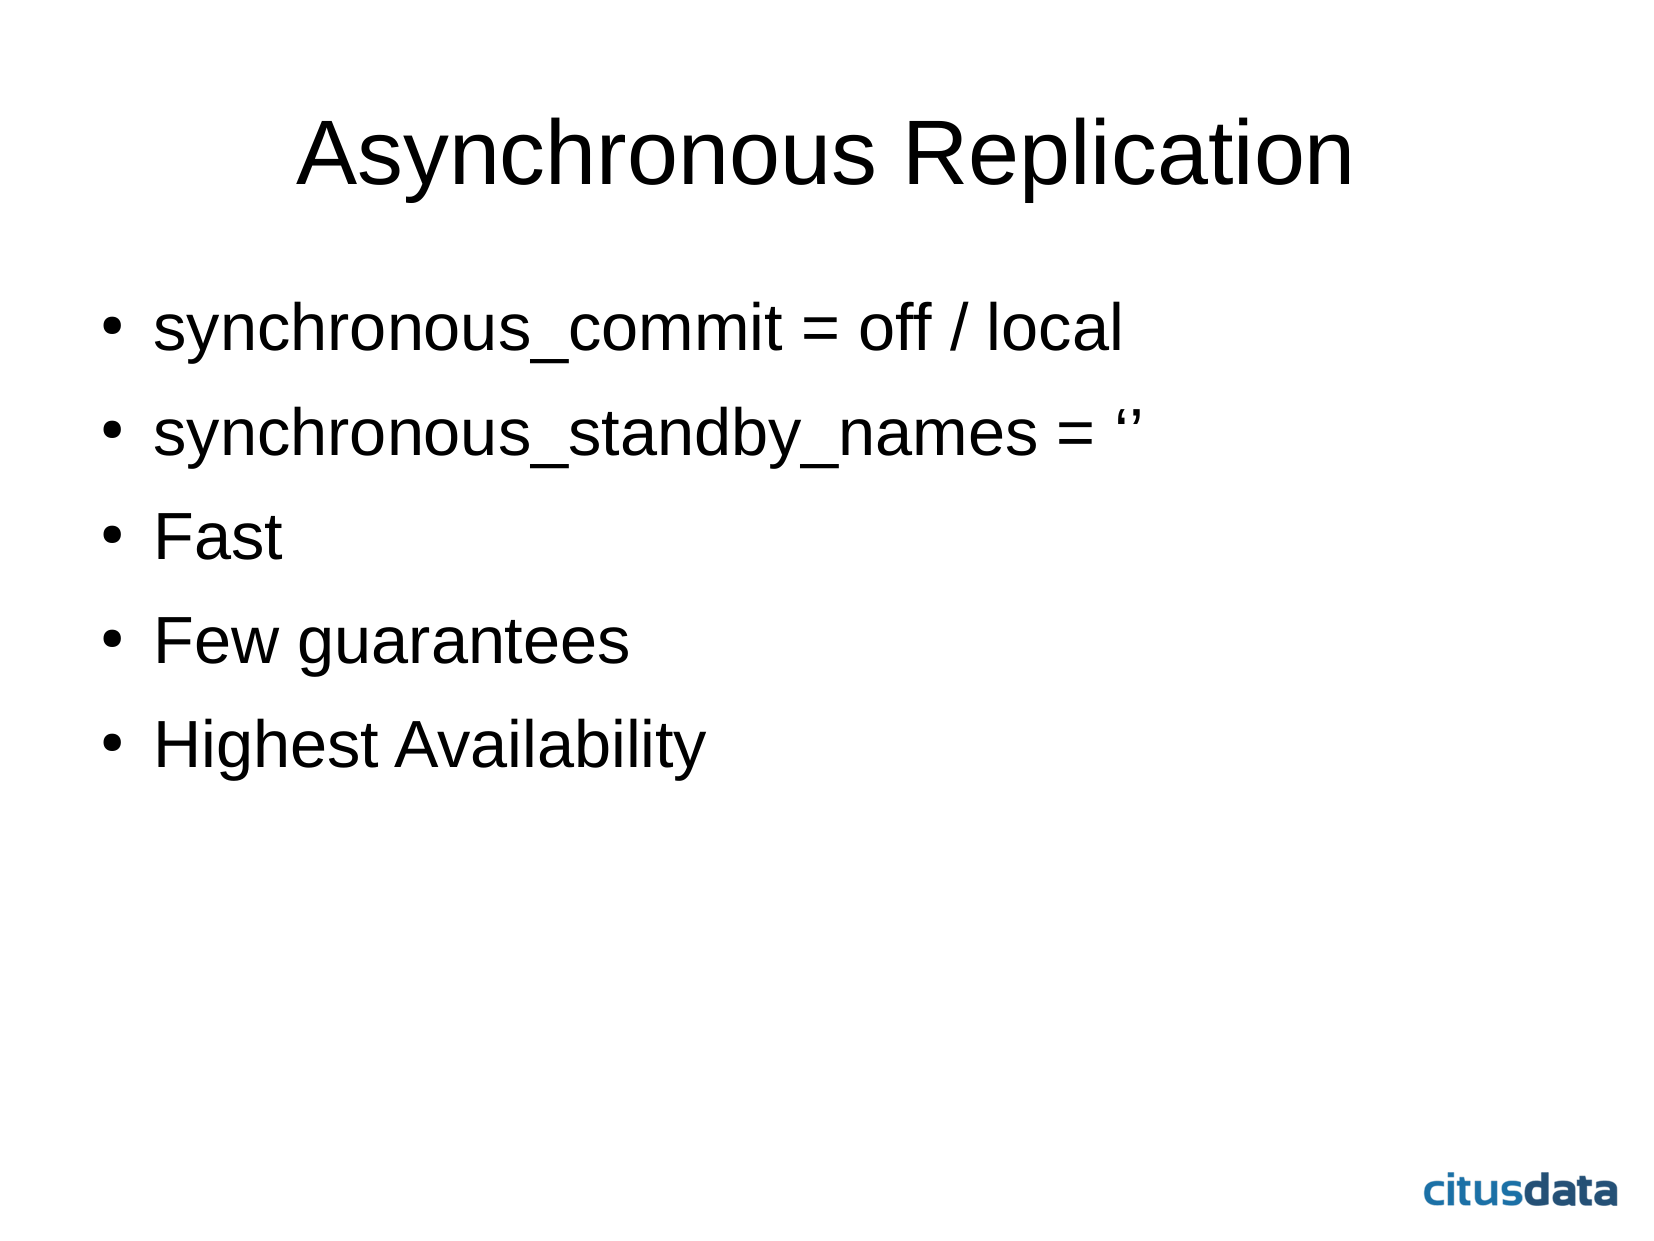

# Asynchronous Replication
synchronous_commit = off / local
synchronous_standby_names = ‘’
Fast
Few guarantees
Highest Availability